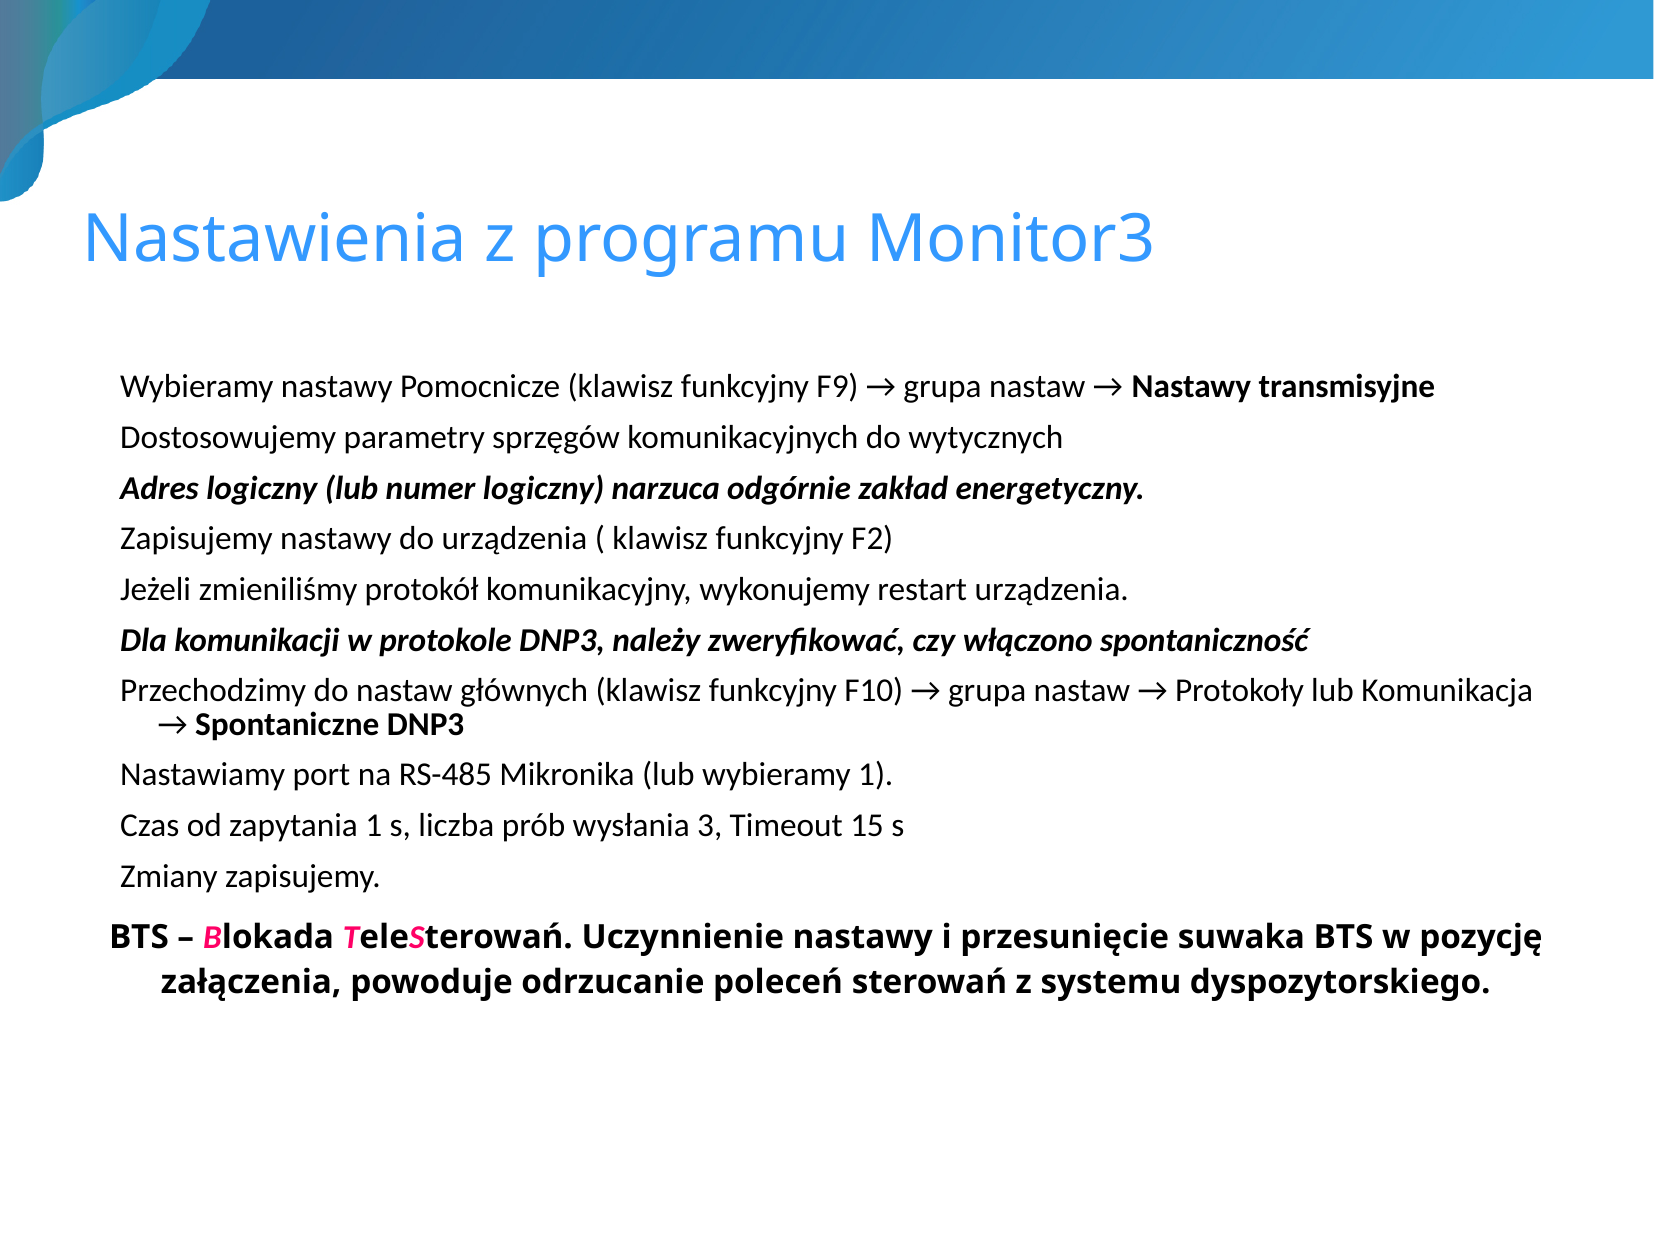

# Nastawienia z programu Monitor3
Wybieramy nastawy Pomocnicze (klawisz funkcyjny F9) → grupa nastaw → Nastawy transmisyjne
Dostosowujemy parametry sprzęgów komunikacyjnych do wytycznych
Adres logiczny (lub numer logiczny) narzuca odgórnie zakład energetyczny.
Zapisujemy nastawy do urządzenia ( klawisz funkcyjny F2)
Jeżeli zmieniliśmy protokół komunikacyjny, wykonujemy restart urządzenia.
Dla komunikacji w protokole DNP3, należy zweryfikować, czy włączono spontaniczność
Przechodzimy do nastaw głównych (klawisz funkcyjny F10) → grupa nastaw → Protokoły lub Komunikacja → Spontaniczne DNP3
Nastawiamy port na RS-485 Mikronika (lub wybieramy 1).
Czas od zapytania 1 s, liczba prób wysłania 3, Timeout 15 s
Zmiany zapisujemy.
BTS – Blokada TeleSterowań. Uczynnienie nastawy i przesunięcie suwaka BTS w pozycję załączenia, powoduje odrzucanie poleceń sterowań z systemu dyspozytorskiego.